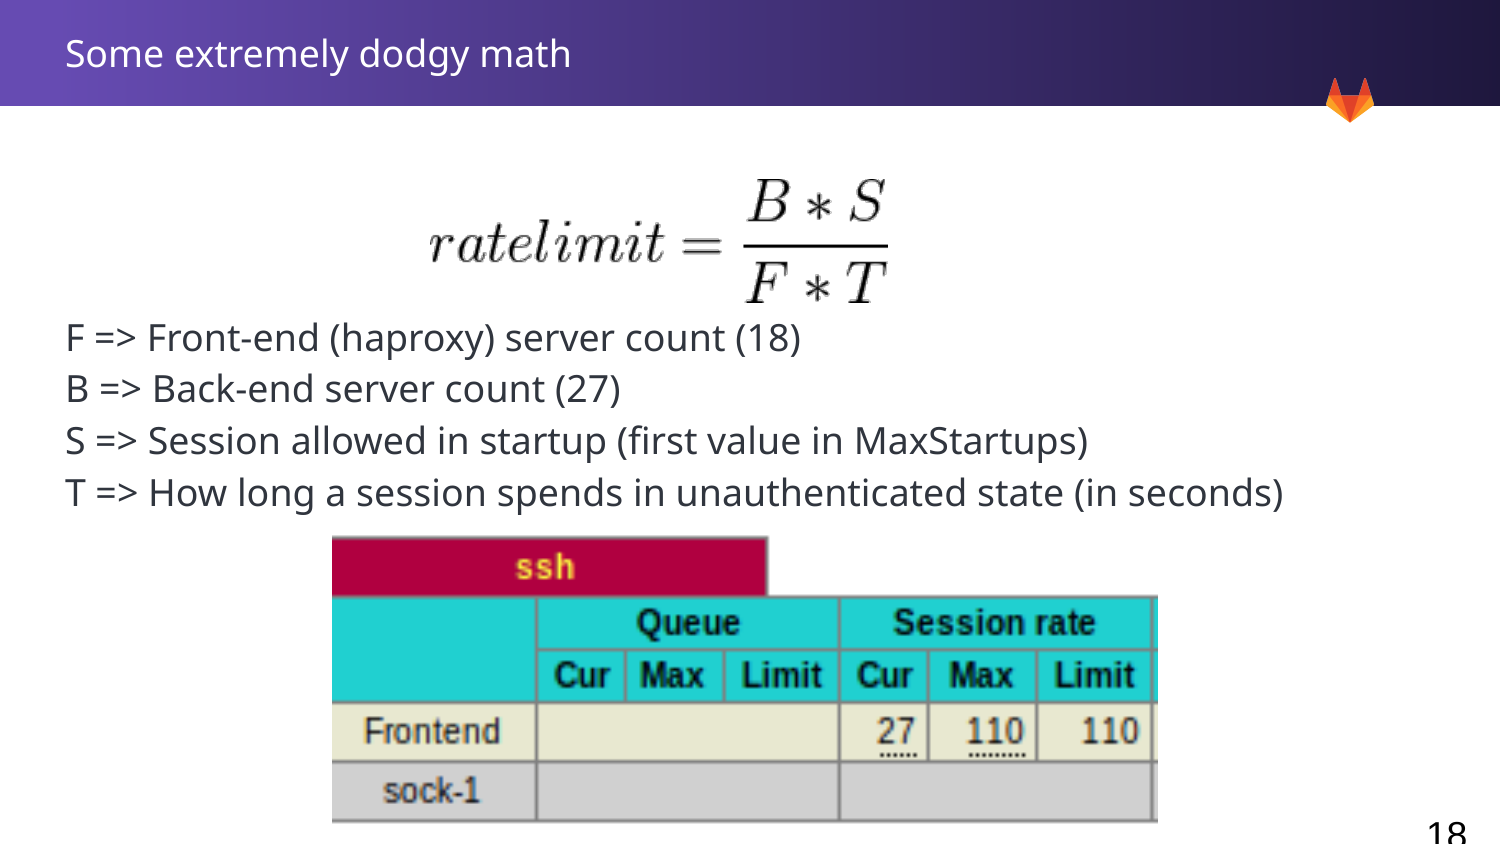

# Some extremely dodgy math
F => Front-end (haproxy) server count (18)
B => Back-end server count (27)
S => Session allowed in startup (first value in MaxStartups)
T => How long a session spends in unauthenticated state (in seconds)